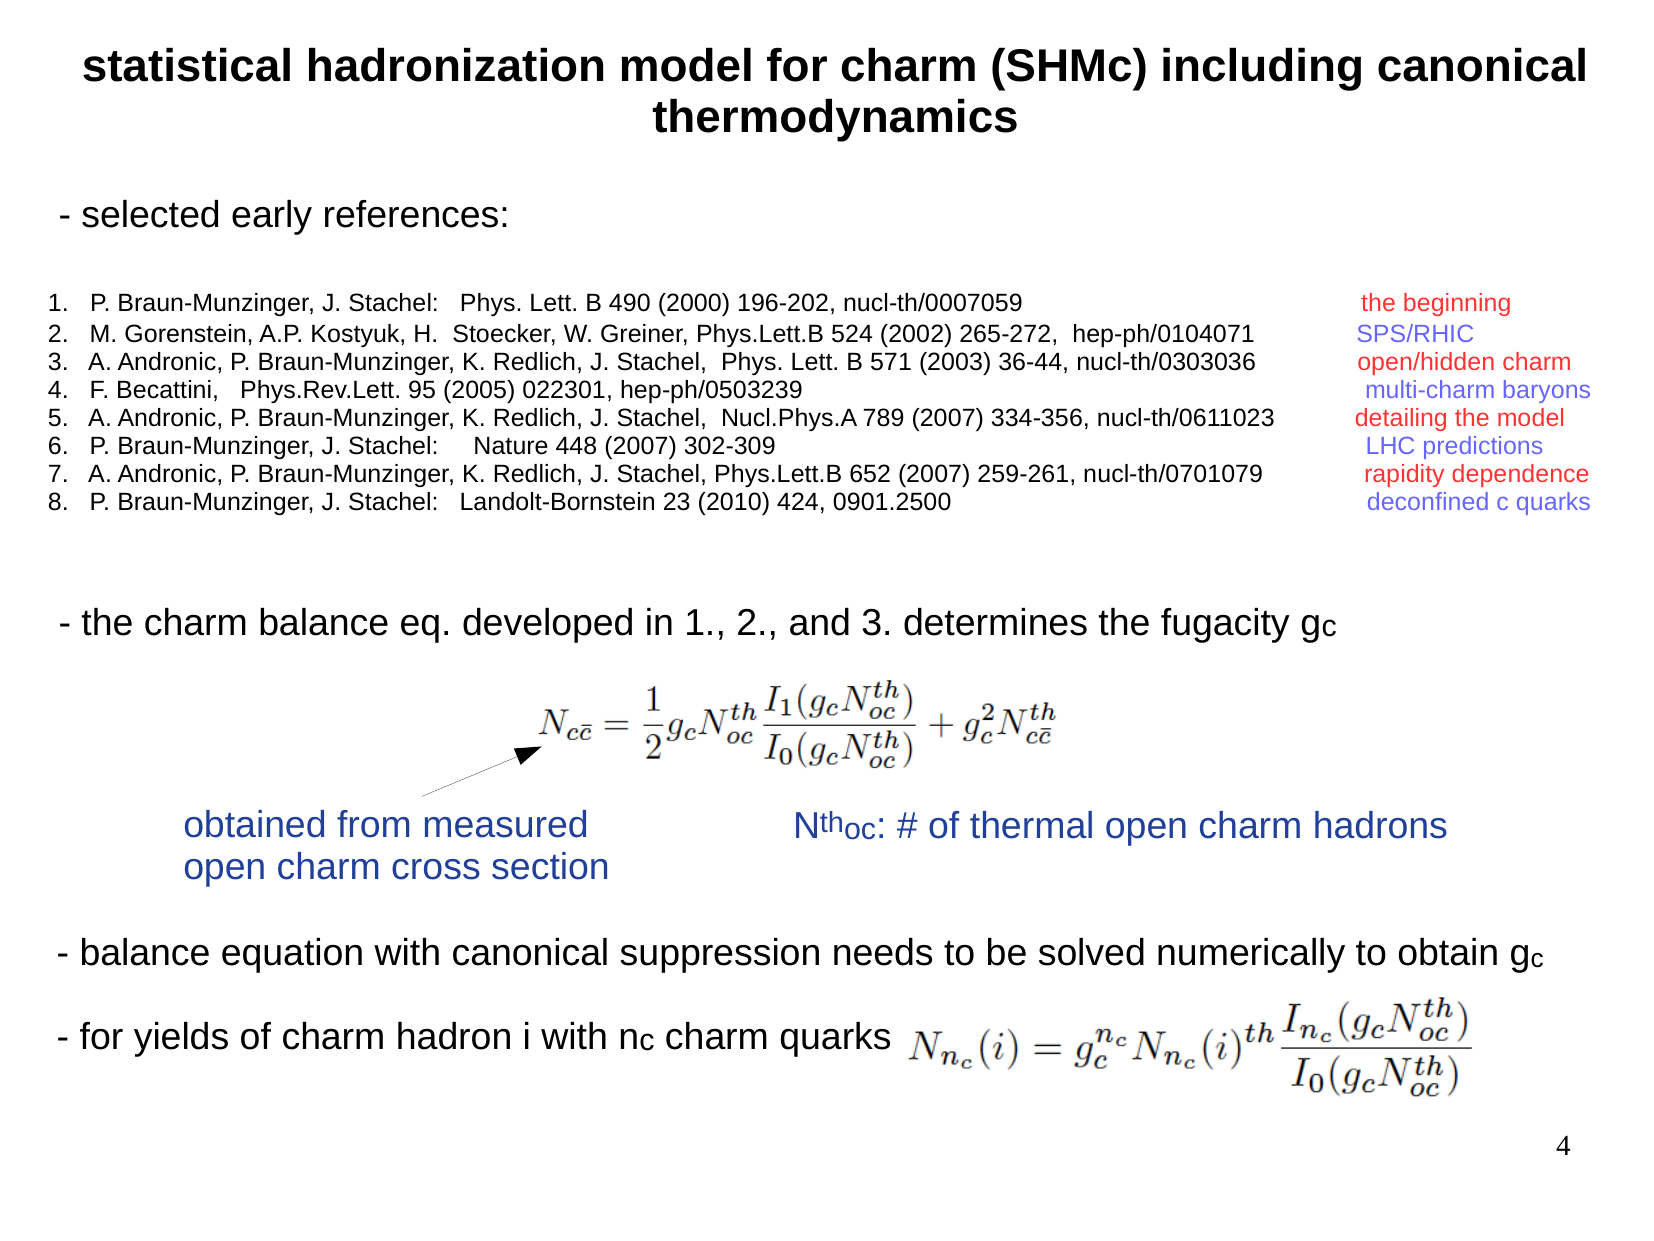

statistical hadronization model for charm (SHMc) including canonical thermodynamics
 - selected early references:
1. P. Braun-Munzinger, J. Stachel: Phys. Lett. B 490 (2000) 196-202, nucl-th/0007059 the beginning
2. M. Gorenstein, A.P. Kostyuk, H. Stoecker, W. Greiner, Phys.Lett.B 524 (2002) 265-272, hep-ph/0104071 SPS/RHIC
3. A. Andronic, P. Braun-Munzinger, K. Redlich, J. Stachel, Phys. Lett. B 571 (2003) 36-44, nucl-th/0303036 open/hidden charm
4. F. Becattini, Phys.Rev.Lett. 95 (2005) 022301, hep-ph/0503239 multi-charm baryons
5. A. Andronic, P. Braun-Munzinger, K. Redlich, J. Stachel, Nucl.Phys.A 789 (2007) 334-356, nucl-th/0611023 detailing the model
6. P. Braun-Munzinger, J. Stachel: Nature 448 (2007) 302-309 LHC predictions
7. A. Andronic, P. Braun-Munzinger, K. Redlich, J. Stachel, Phys.Lett.B 652 (2007) 259-261, nucl-th/0701079 rapidity dependence
8. P. Braun-Munzinger, J. Stachel: Landolt-Bornstein 23 (2010) 424, 0901.2500 deconfined c quarks
- the charm balance eq. developed in 1., 2., and 3. determines the fugacity gc
obtained from measured open charm cross section
Nthoc: # of thermal open charm hadrons
- balance equation with canonical suppression needs to be solved numerically to obtain gc
- for yields of charm hadron i with nc charm quarks
4